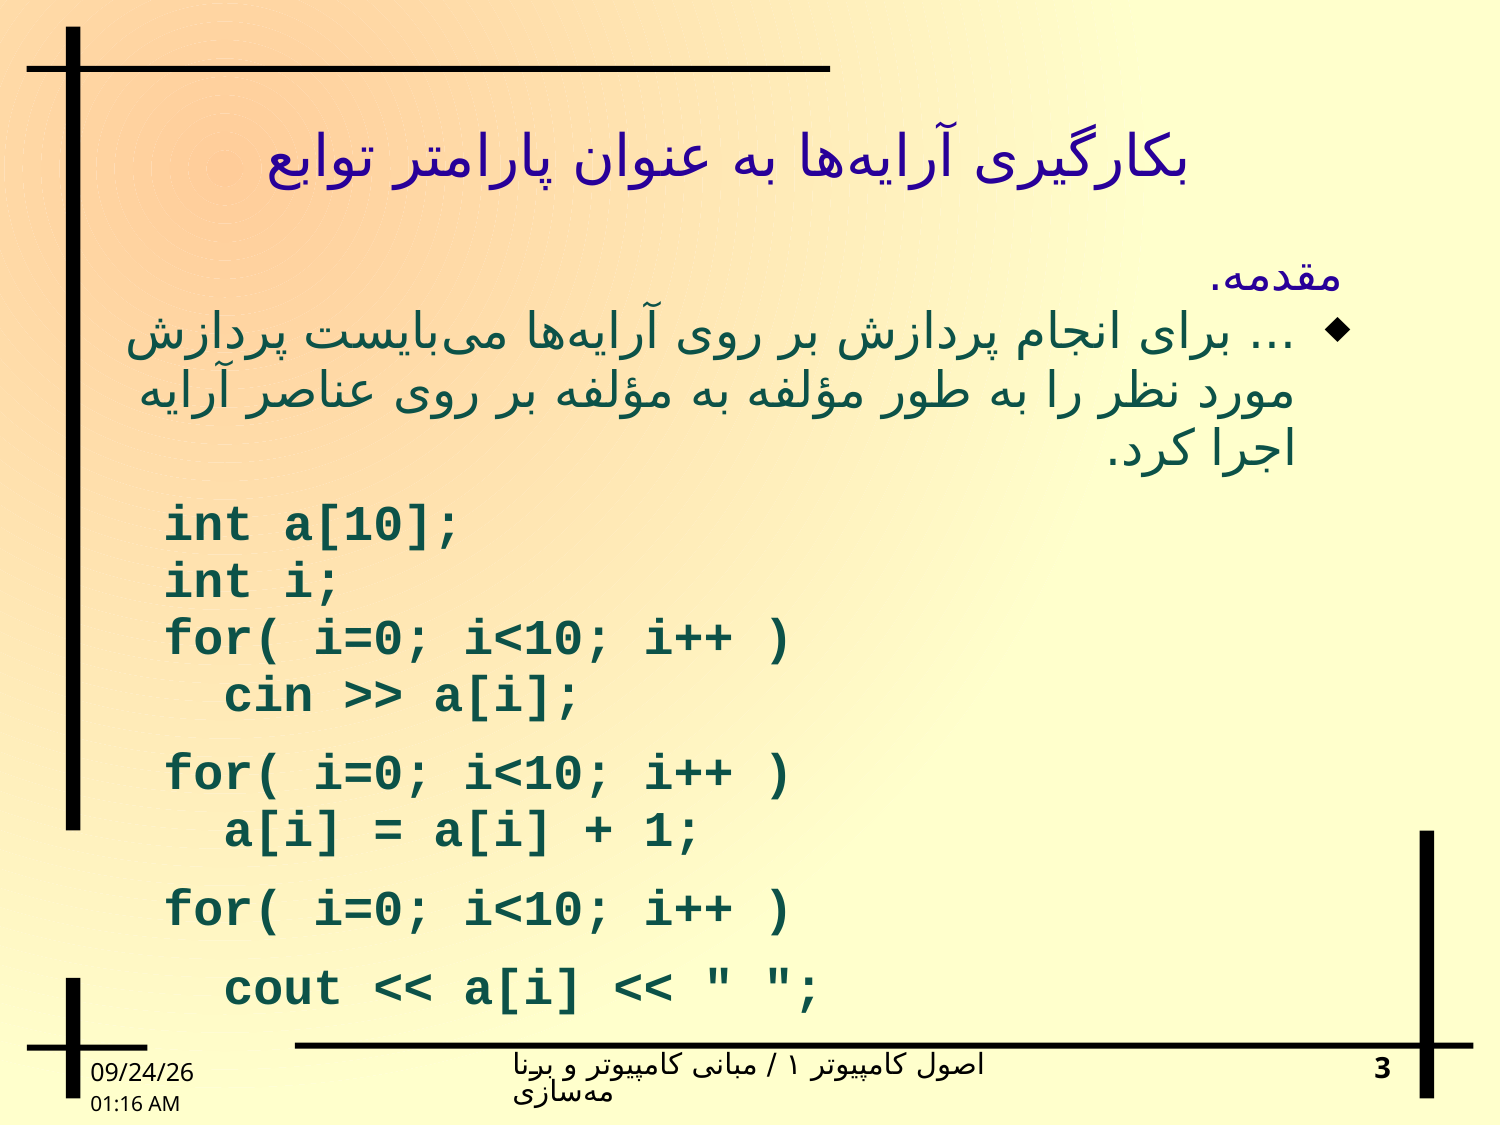

بکارگیری آرایه‌ها به عنوان پارامتر توابع
مقدمه.
# ... برای انجام پردازش بر روی آرایه‌ها می‌بایست پردازش مورد نظر را به طور مؤلفه به مؤلفه بر روی عناصر آرایه اجرا کرد.
int a[10];
int i;
for( i=0; i<10; i++ )
 cin >> a[i];
for( i=0; i<10; i++ )
 a[i] = a[i] + 1;
for( i=0; i<10; i++ )
 cout << a[i] << " ";
اصول کامپیوتر ۱ / مبانی کامپیوتر و برنامه‌سازی
3